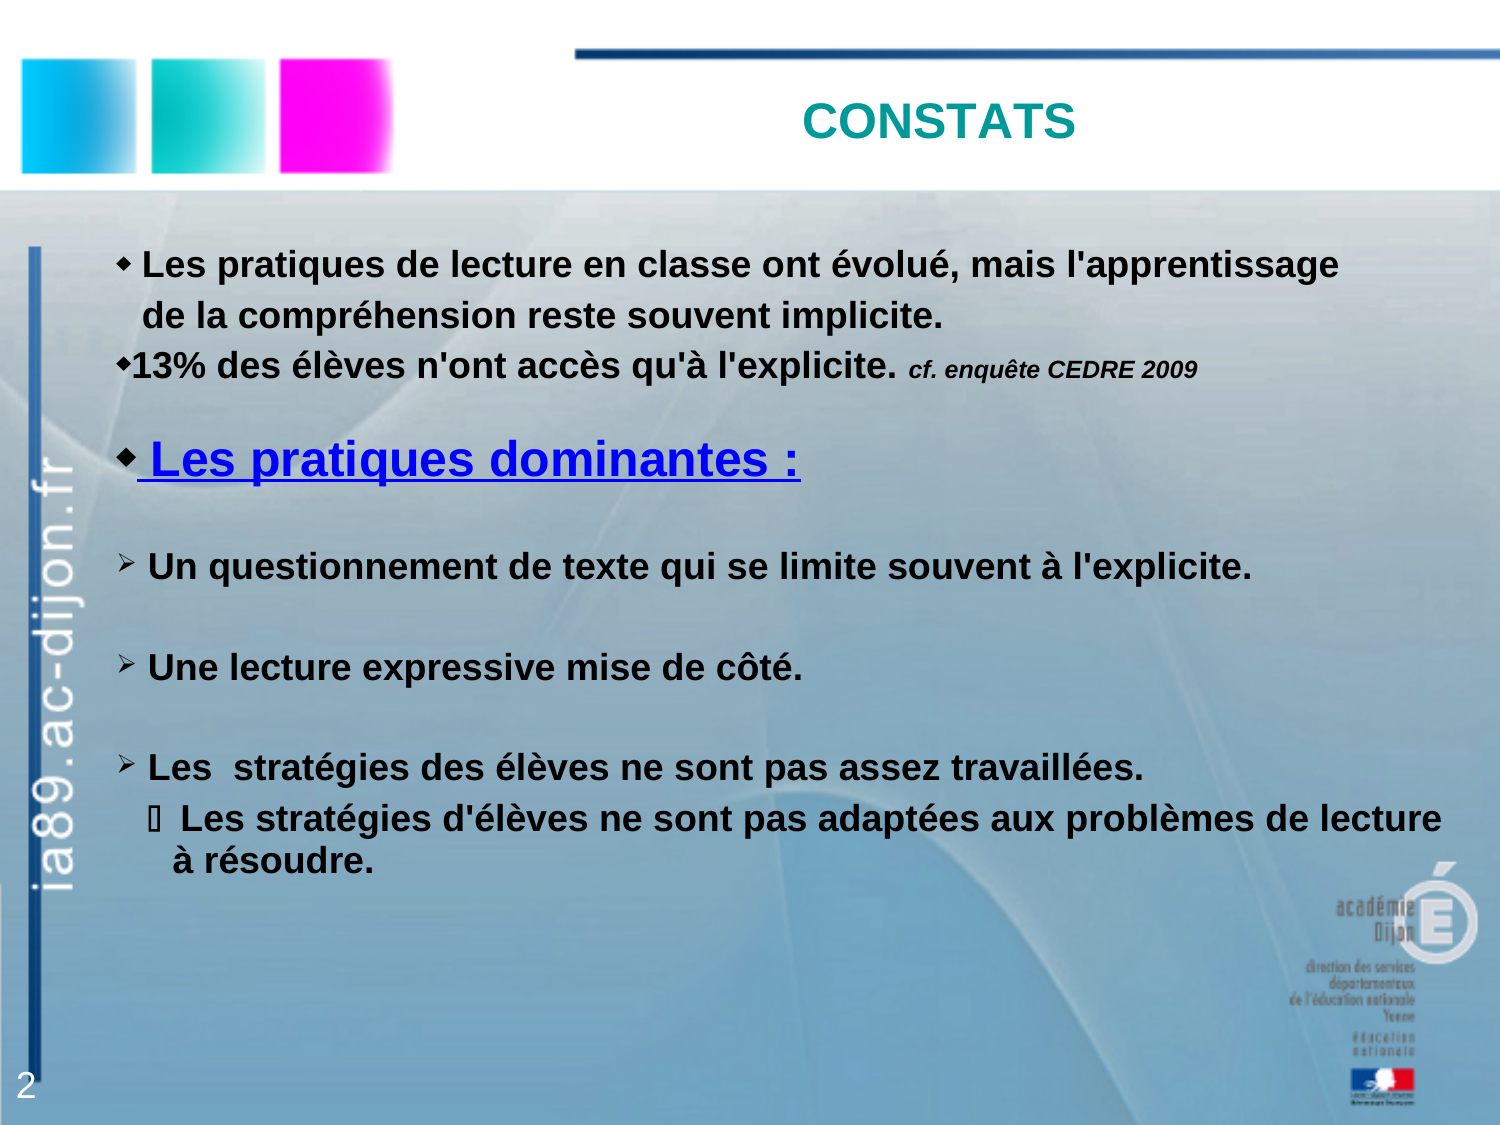

# CONSTATS
 Les pratiques de lecture en classe ont évolué, mais l'apprentissage
 de la compréhension reste souvent implicite.
13% des élèves n'ont accès qu'à l'explicite. cf. enquête CEDRE 2009
 Les pratiques dominantes :
 Un questionnement de texte qui se limite souvent à l'explicite.
 Une lecture expressive mise de côté.
 Les stratégies des élèves ne sont pas assez travaillées.
 A Les stratégies d'élèves ne sont pas adaptées aux problèmes de lecture à résoudre.